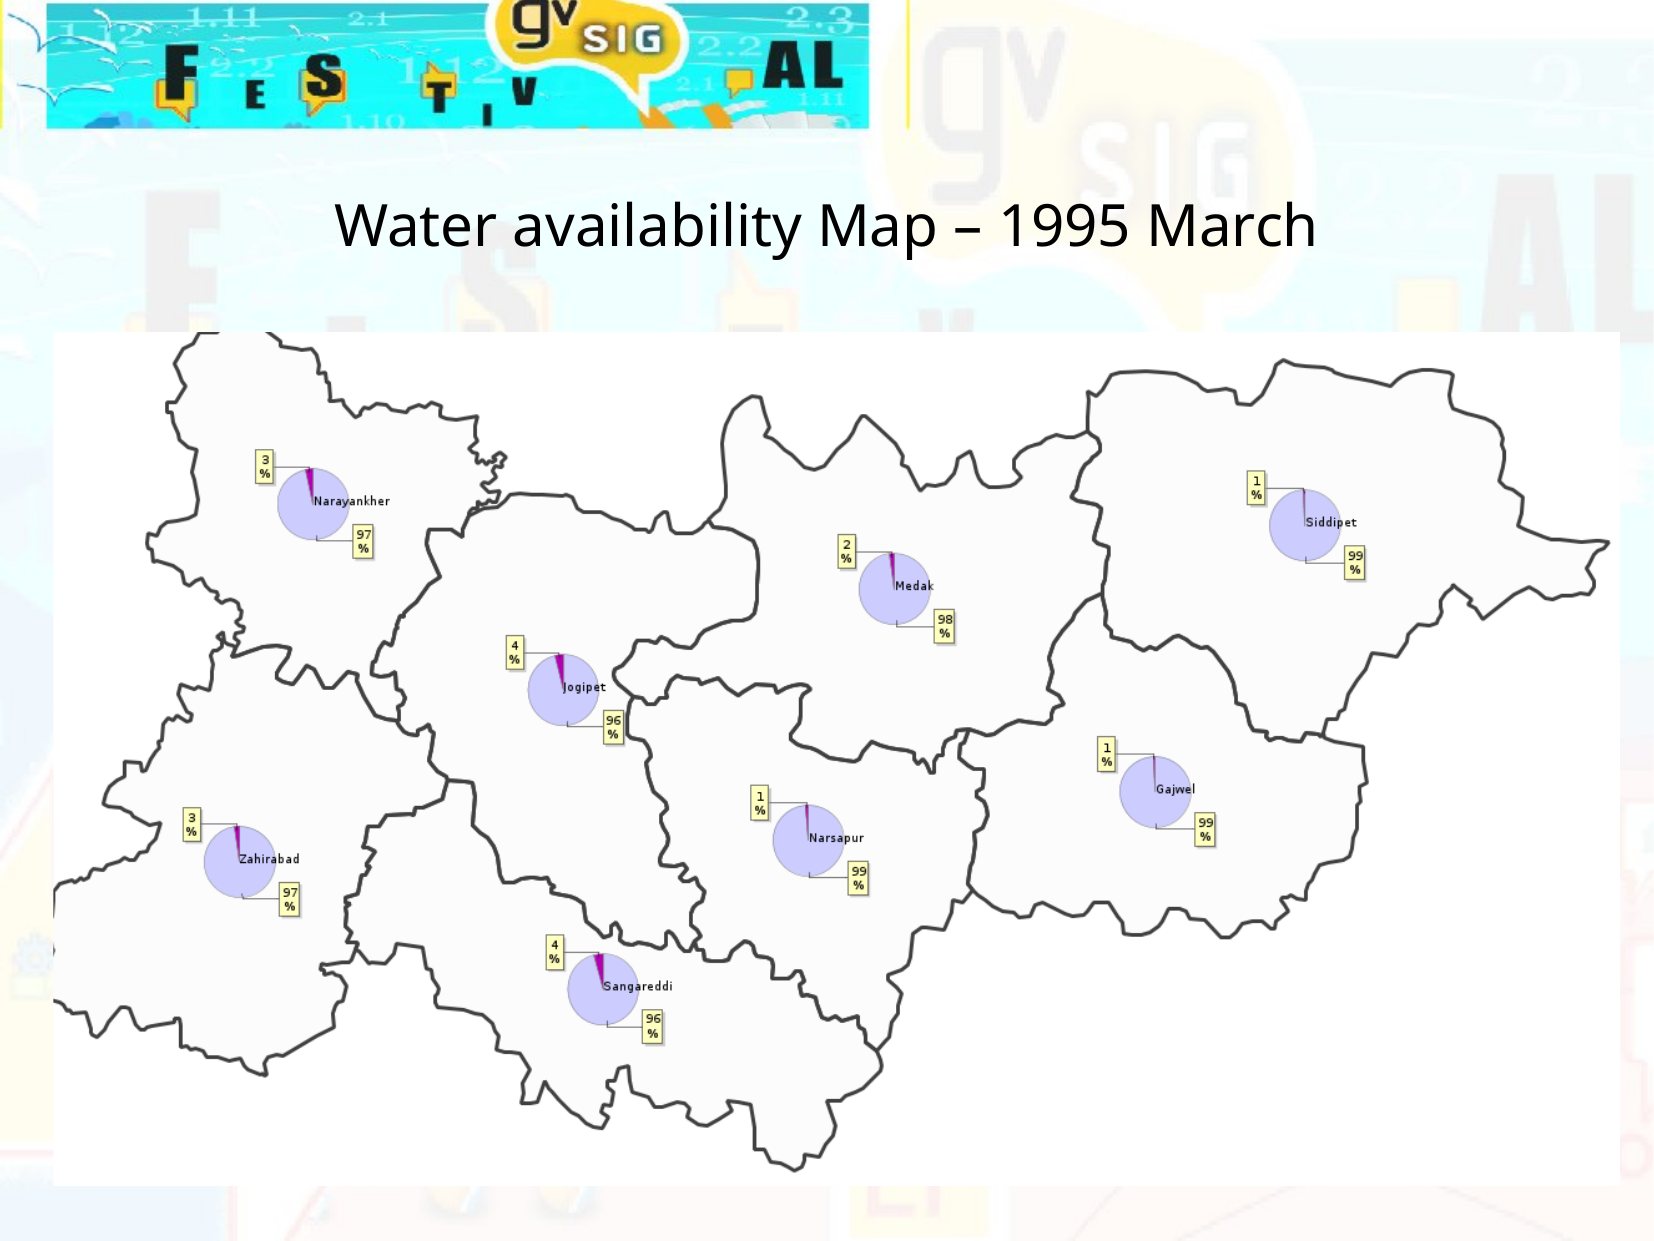

# Water availability Map – 1995 March